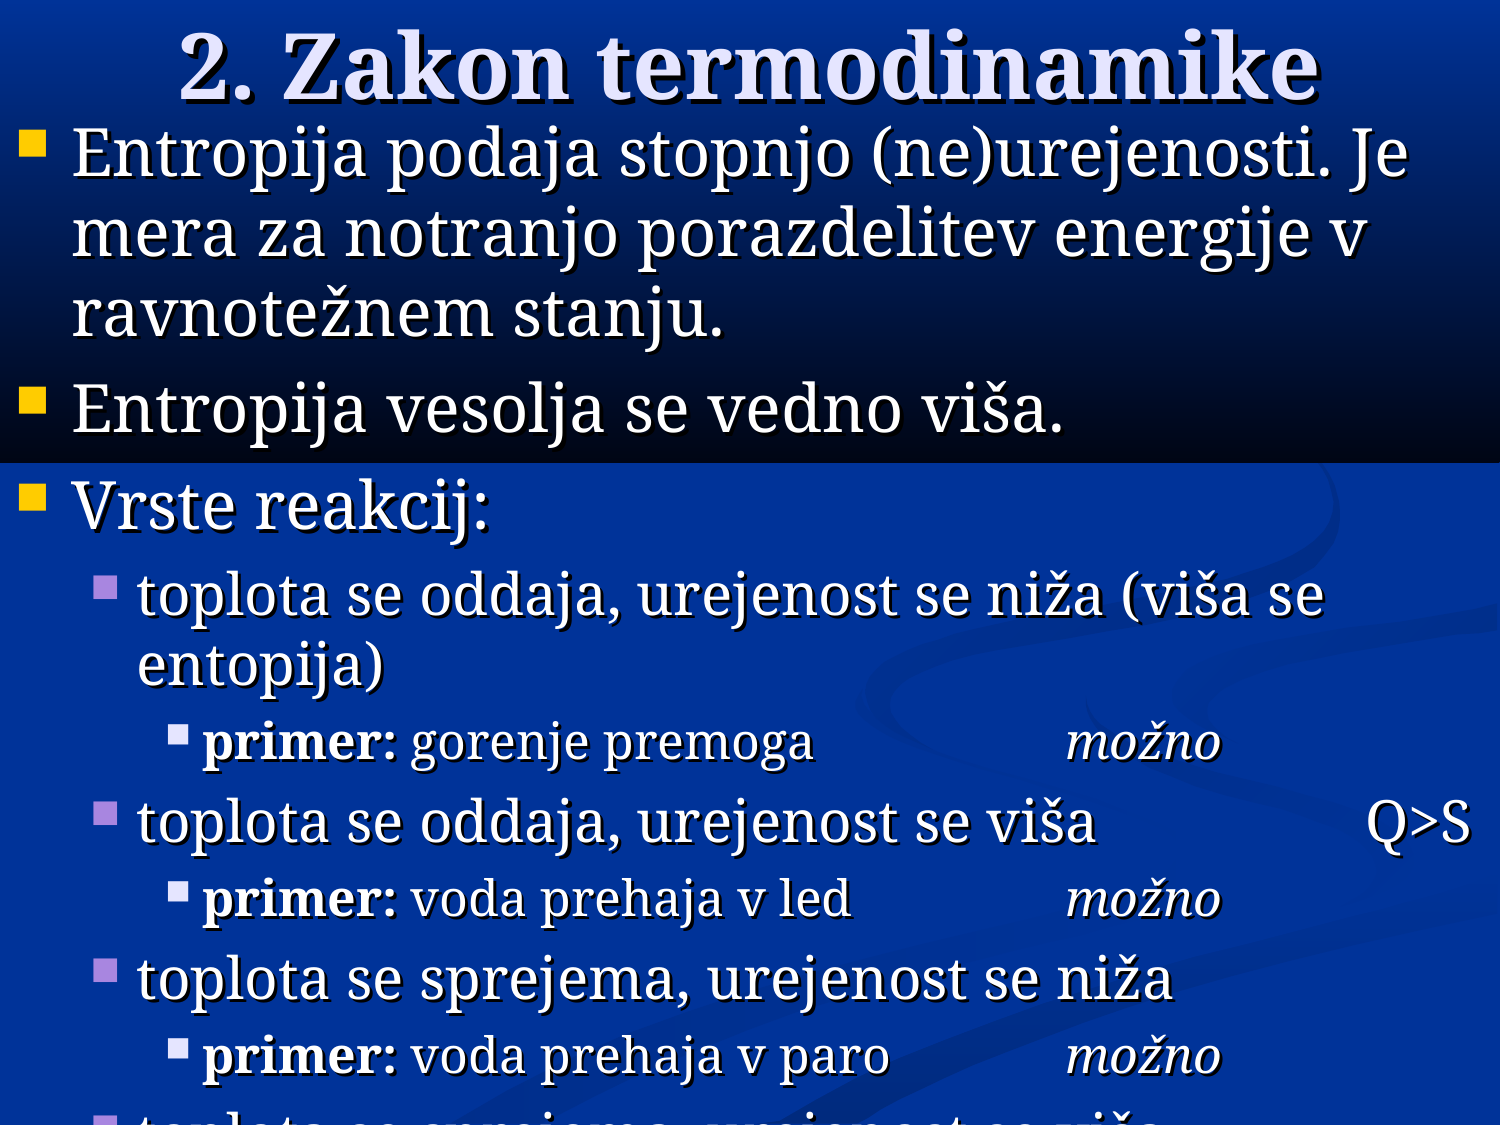

# 2. Zakon termodinamike
Entropija podaja stopnjo (ne)urejenosti. Je mera za notranjo porazdelitev energije v ravnotežnem stanju.
Entropija vesolja se vedno viša.
Vrste reakcij:
toplota se oddaja, urejenost se niža (viša se entopija)
primer: gorenje premoga		možno
toplota se oddaja, urejenost se viša		Q>S
primer: voda prehaja v led		možno
toplota se sprejema, urejenost se niža
primer: voda prehaja v paro		možno
toplota se sprejema, urejenost se viša
primer: ?				ni možno